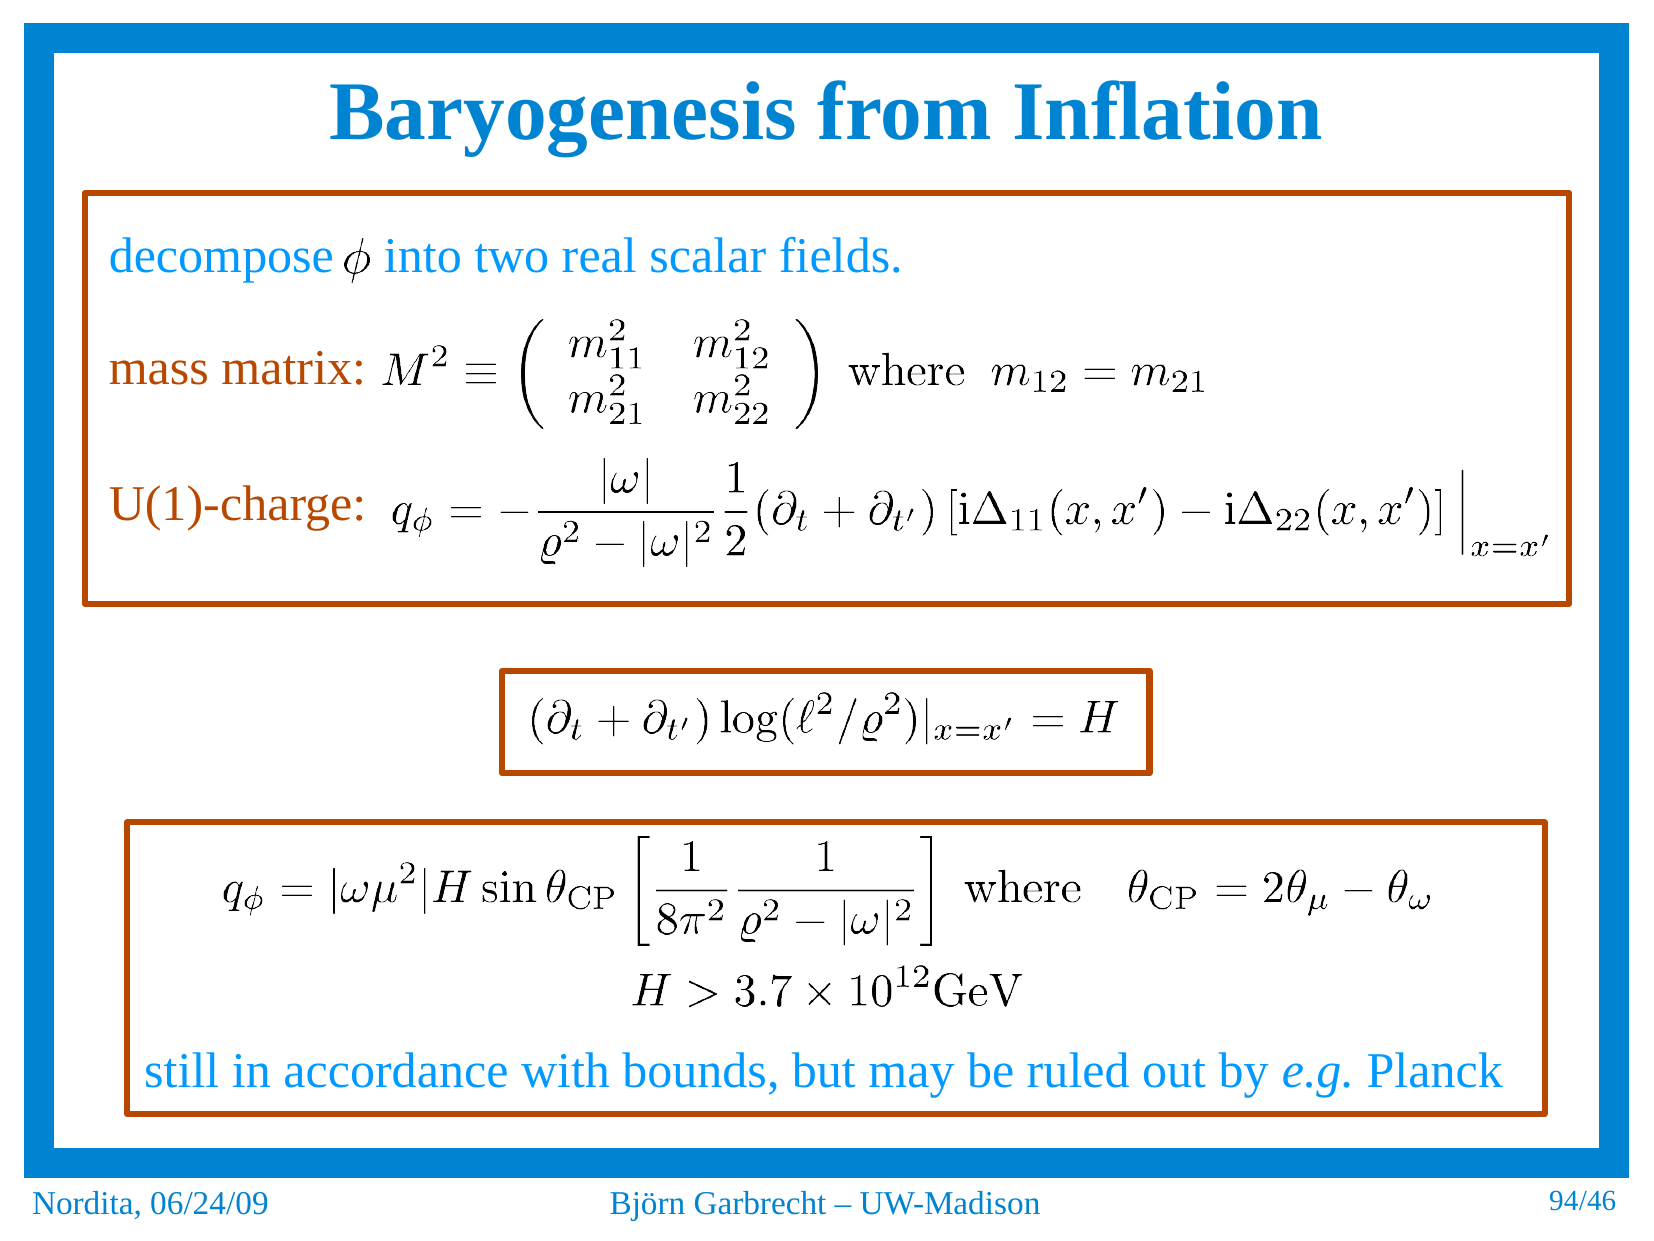

# Baryogenesis from Inflation
decompose into two real scalar fields.
mass matrix:
U(1)-charge:
still in accordance with bounds, but may be ruled out by e.g. Planck
Björn Garbrecht – UW-Madison
94